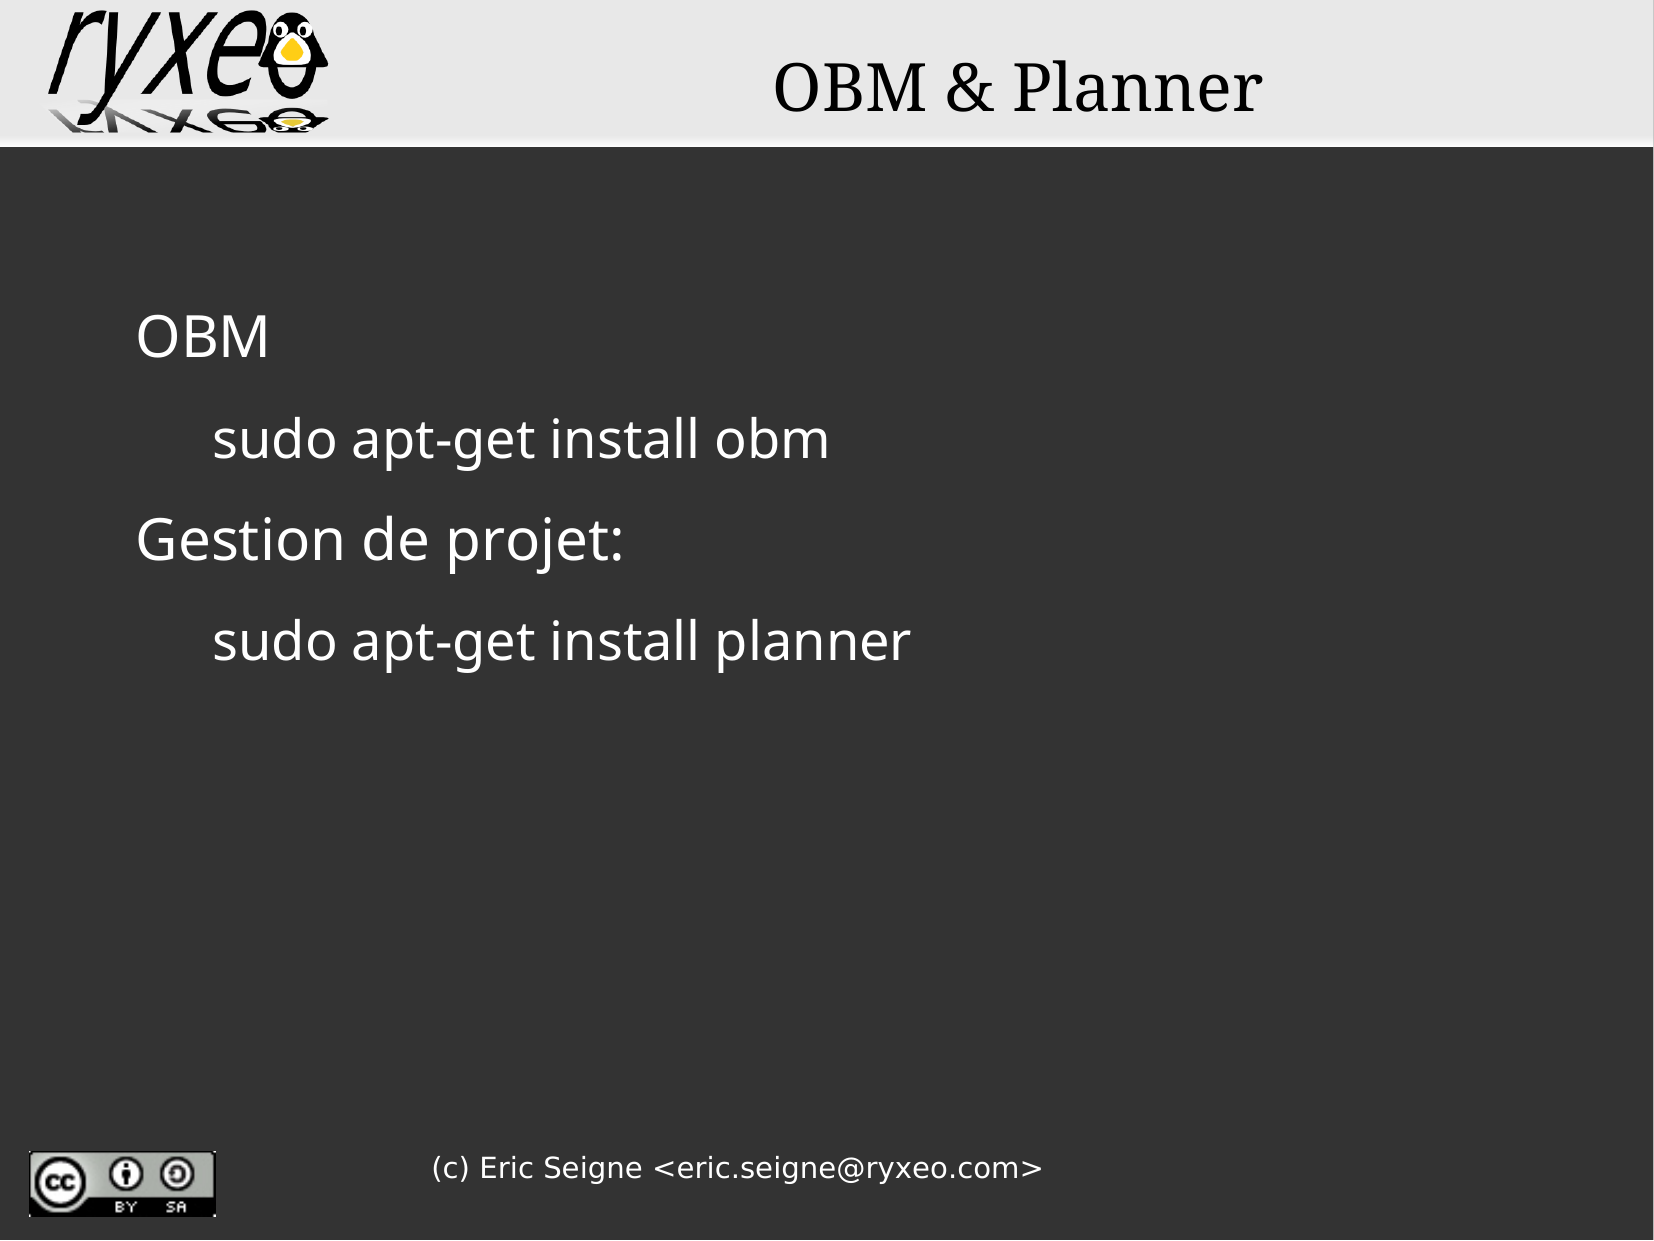

# OBM & Planner
OBM
sudo apt-get install obm
Gestion de projet:
sudo apt-get install planner